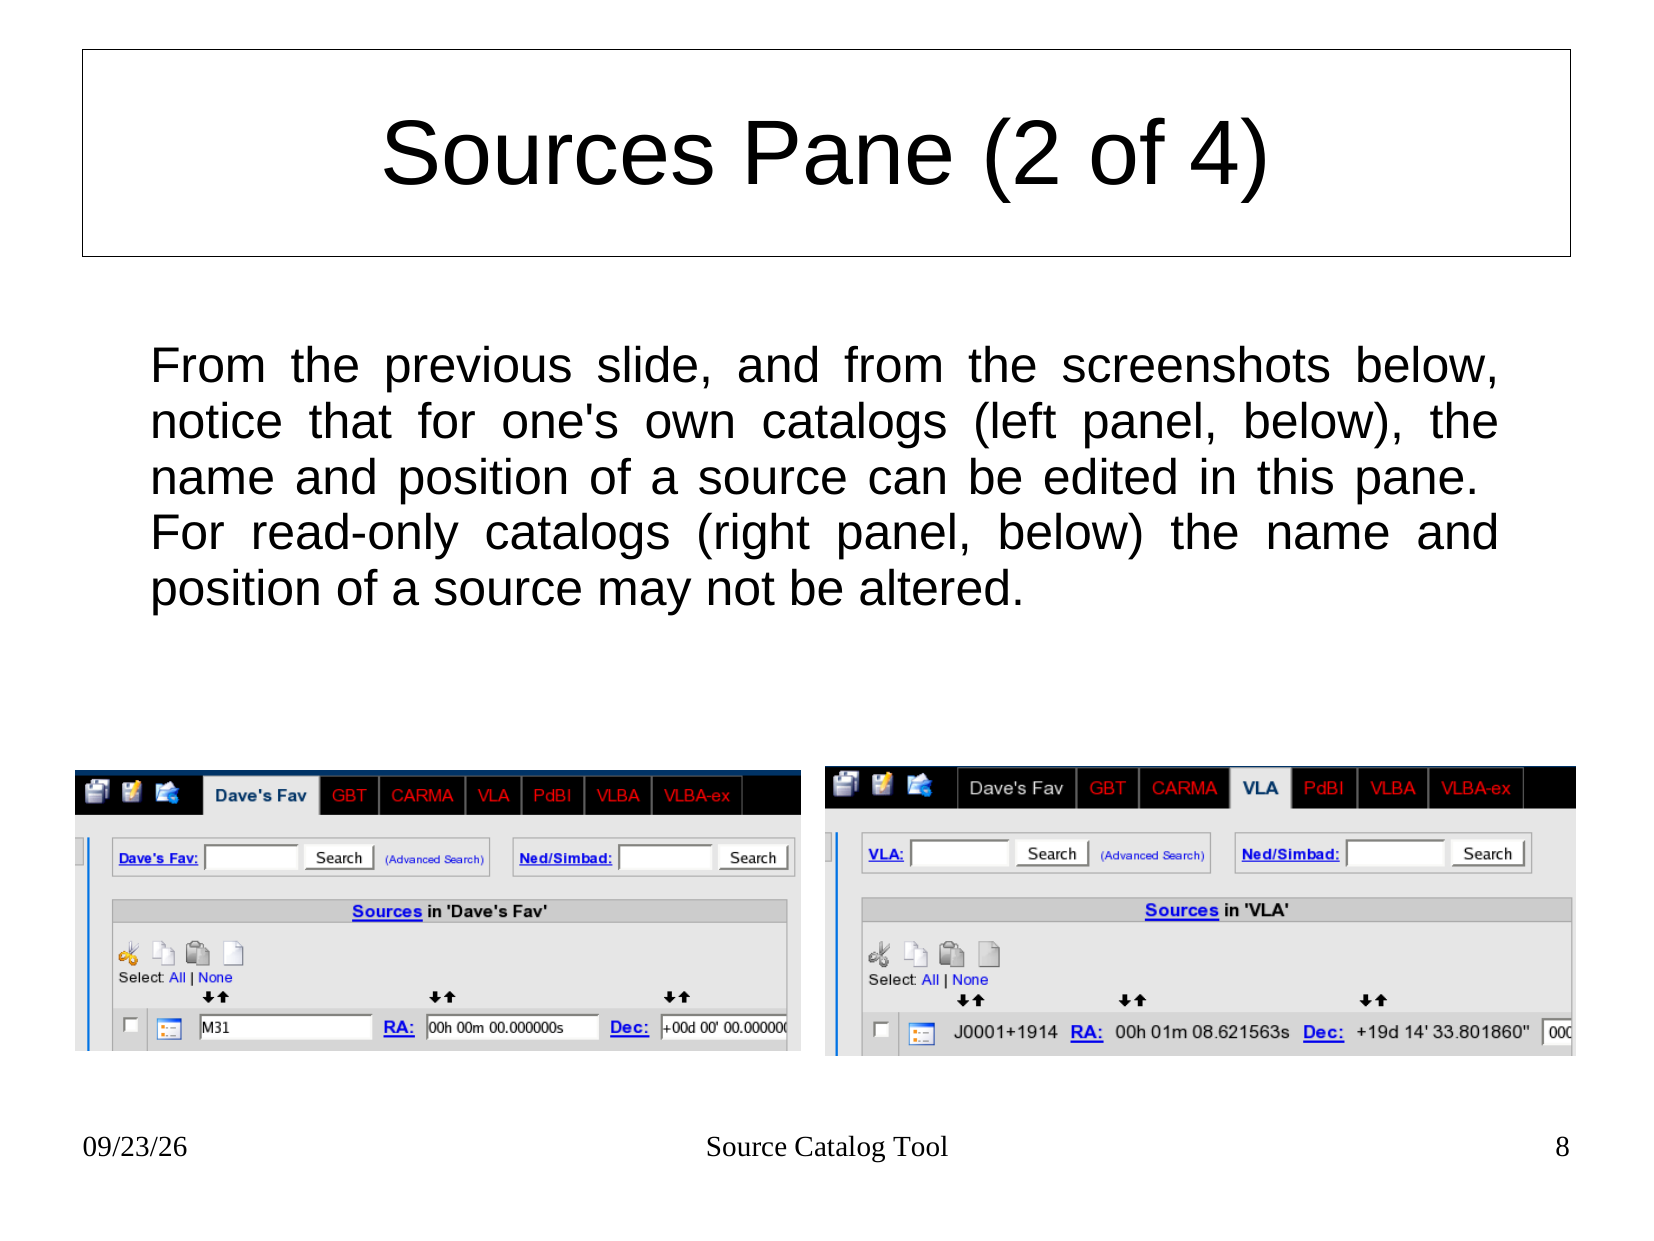

# Sources Pane (2 of 4)
From the previous slide, and from the screenshots below, notice that for one's own catalogs (left panel, below), the name and position of a source can be edited in this pane. For read-only catalogs (right panel, below) the name and position of a source may not be altered.
Source Catalog Tool
8